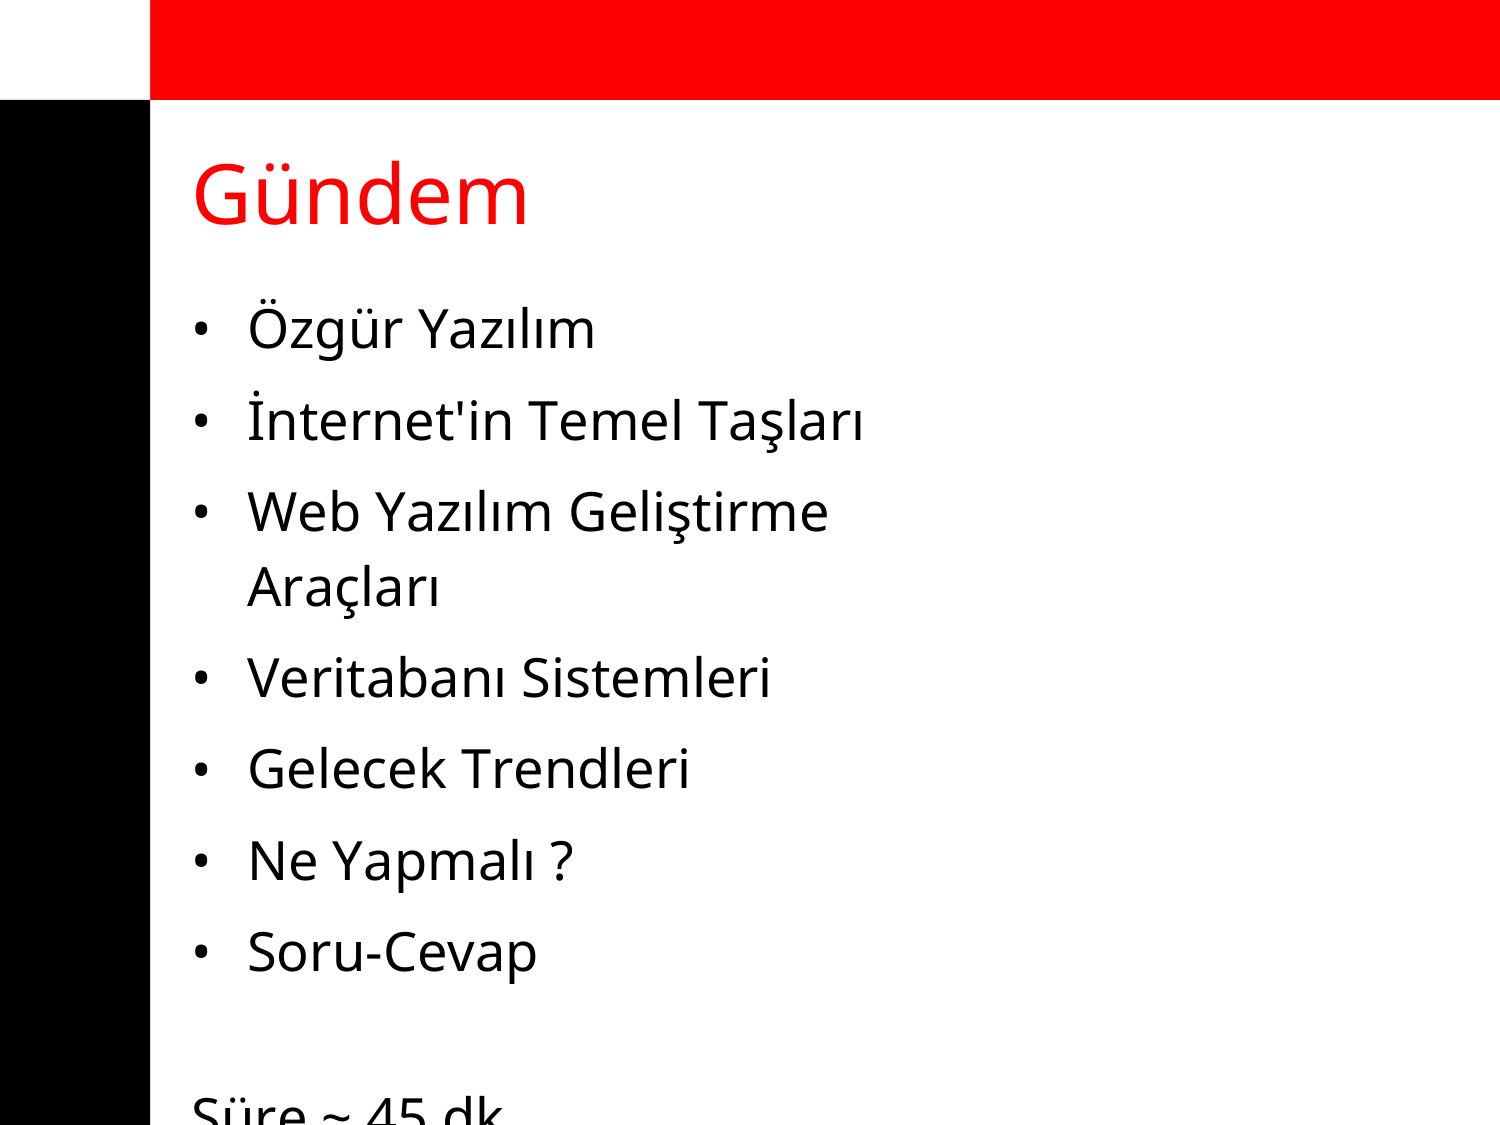

# Gündem
Özgür Yazılım
İnternet'in Temel Taşları
Web Yazılım Geliştirme Araçları
Veritabanı Sistemleri
Gelecek Trendleri
Ne Yapmalı ?
Soru-Cevap
Süre ~ 45 dk.